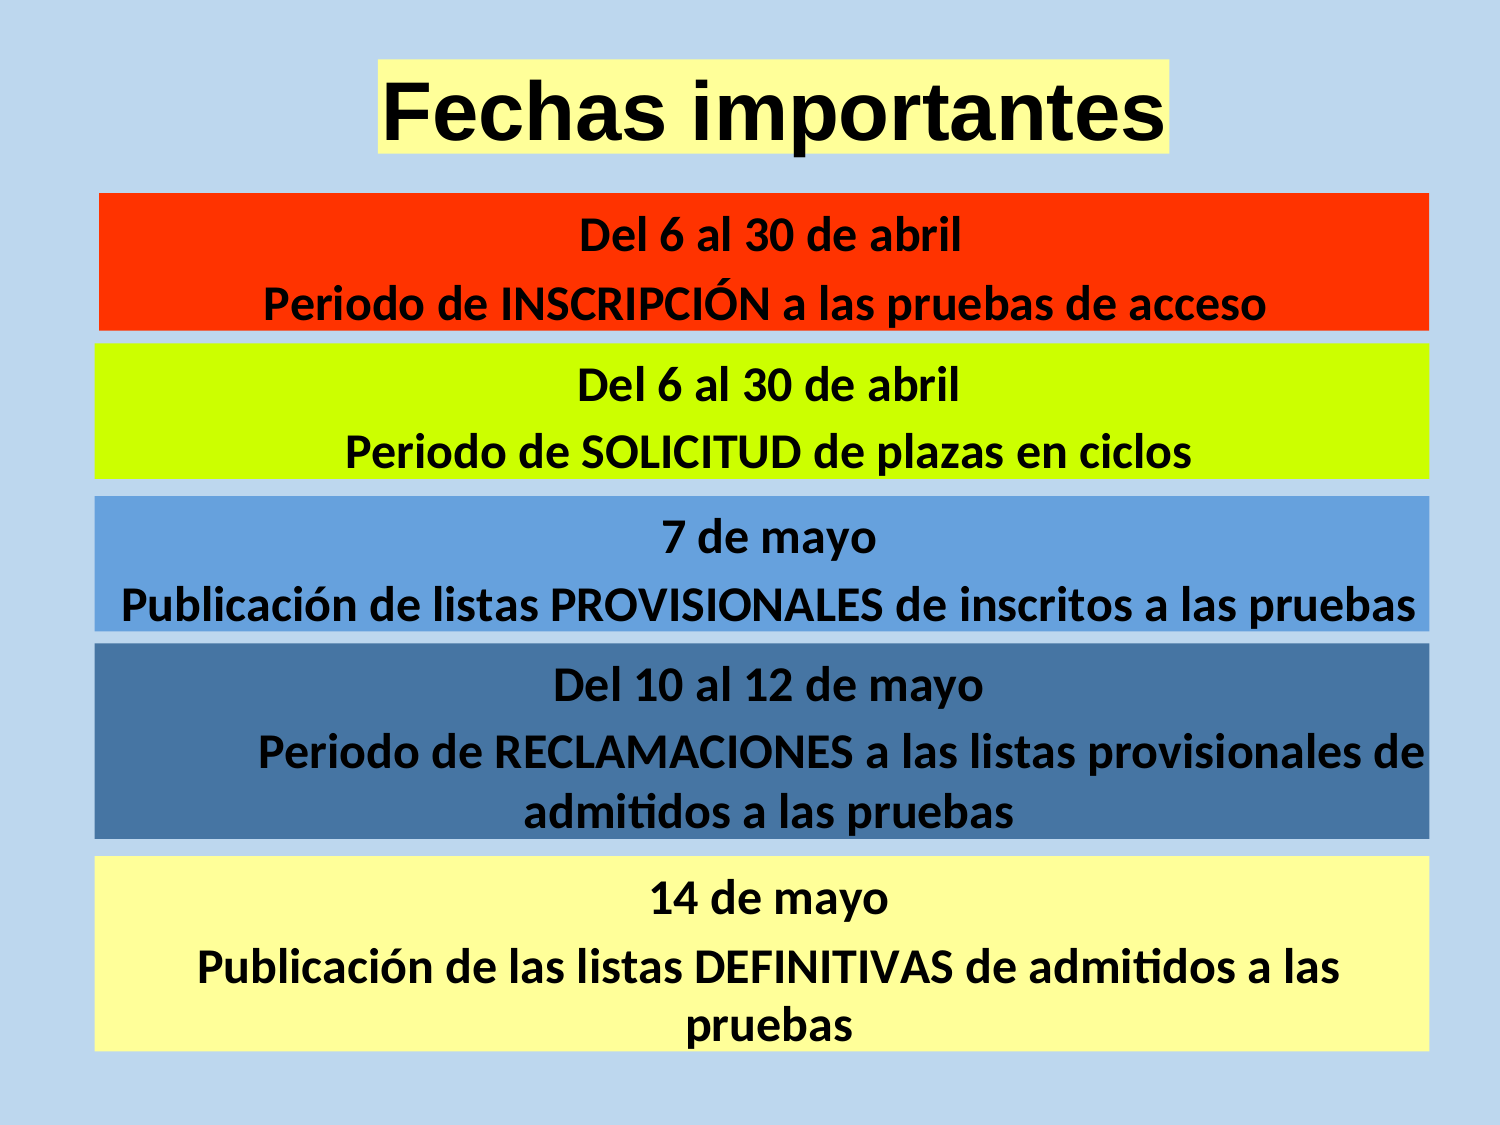

Fechas importantes
Del 6 al 30 de abril
Periodo de INSCRIPCIÓN a las pruebas de acceso
Del 6 al 30 de abril
Periodo de SOLICITUD de plazas en ciclos
7 de mayo
Publicación de listas PROVISIONALES de inscritos a las pruebas
Del 10 al 12 de mayo
		Periodo de RECLAMACIONES a las listas provisionales de admitidos a las pruebas
14 de mayo
Publicación de las listas DEFINITIVAS de admitidos a las pruebas